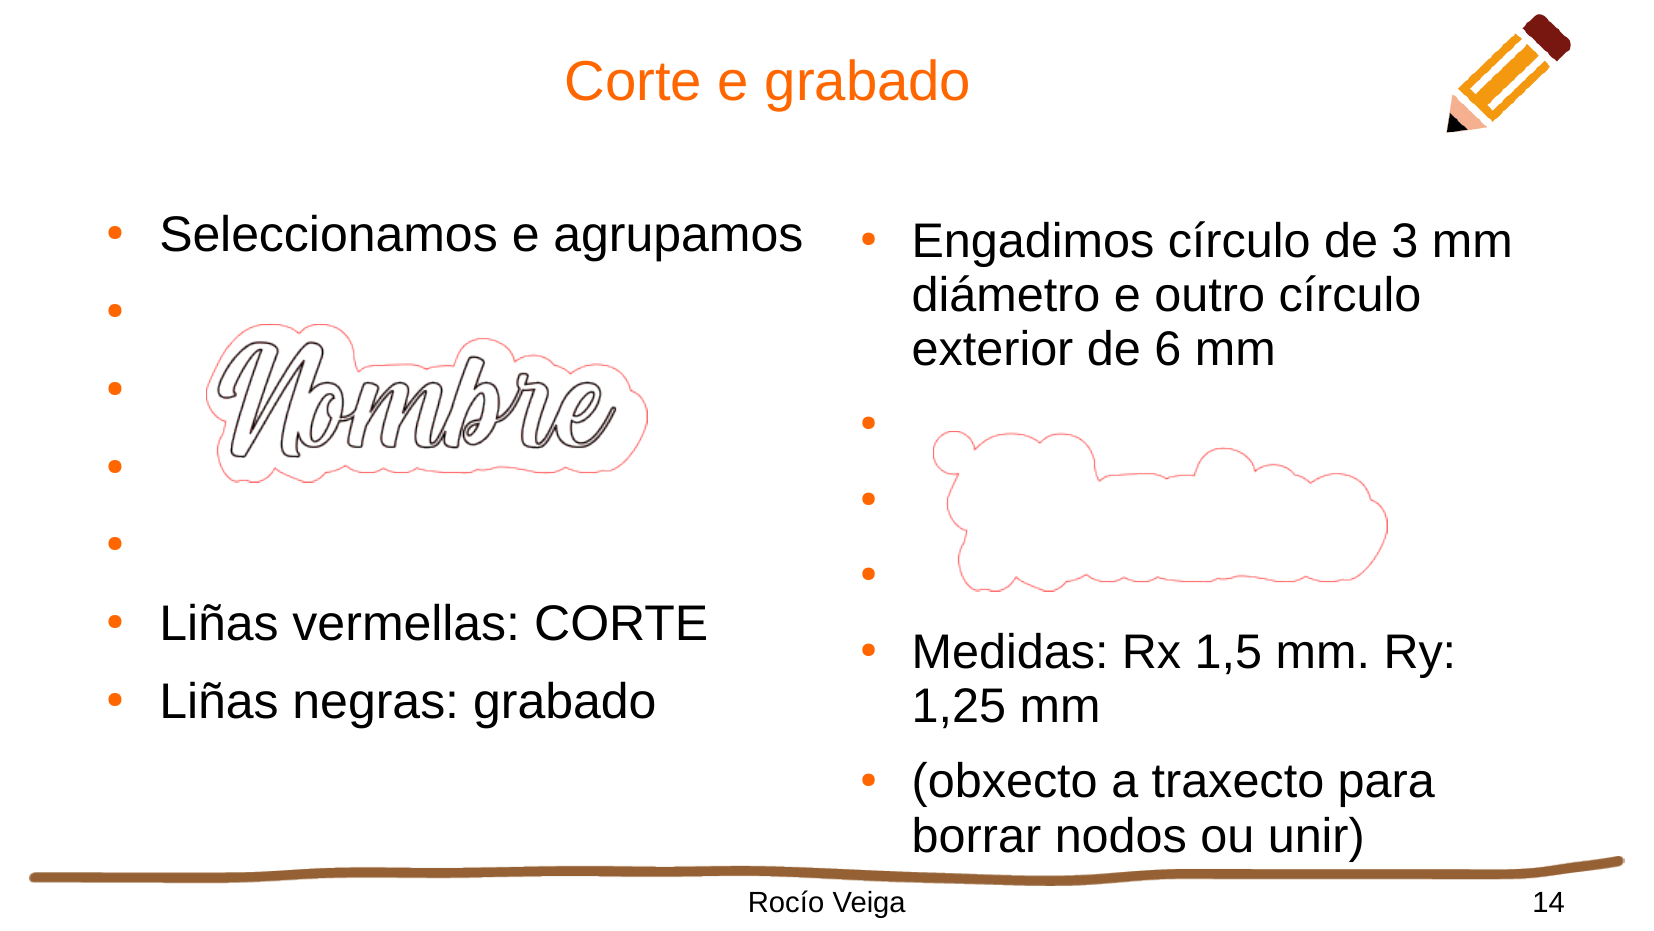

# Corte e grabado
Seleccionamos e agrupamos
Liñas vermellas: CORTE
Liñas negras: grabado
Engadimos círculo de 3 mm diámetro e outro círculo exterior de 6 mm
Medidas: Rx 1,5 mm. Ry: 1,25 mm
(obxecto a traxecto para borrar nodos ou unir)
Rocío Veiga
14